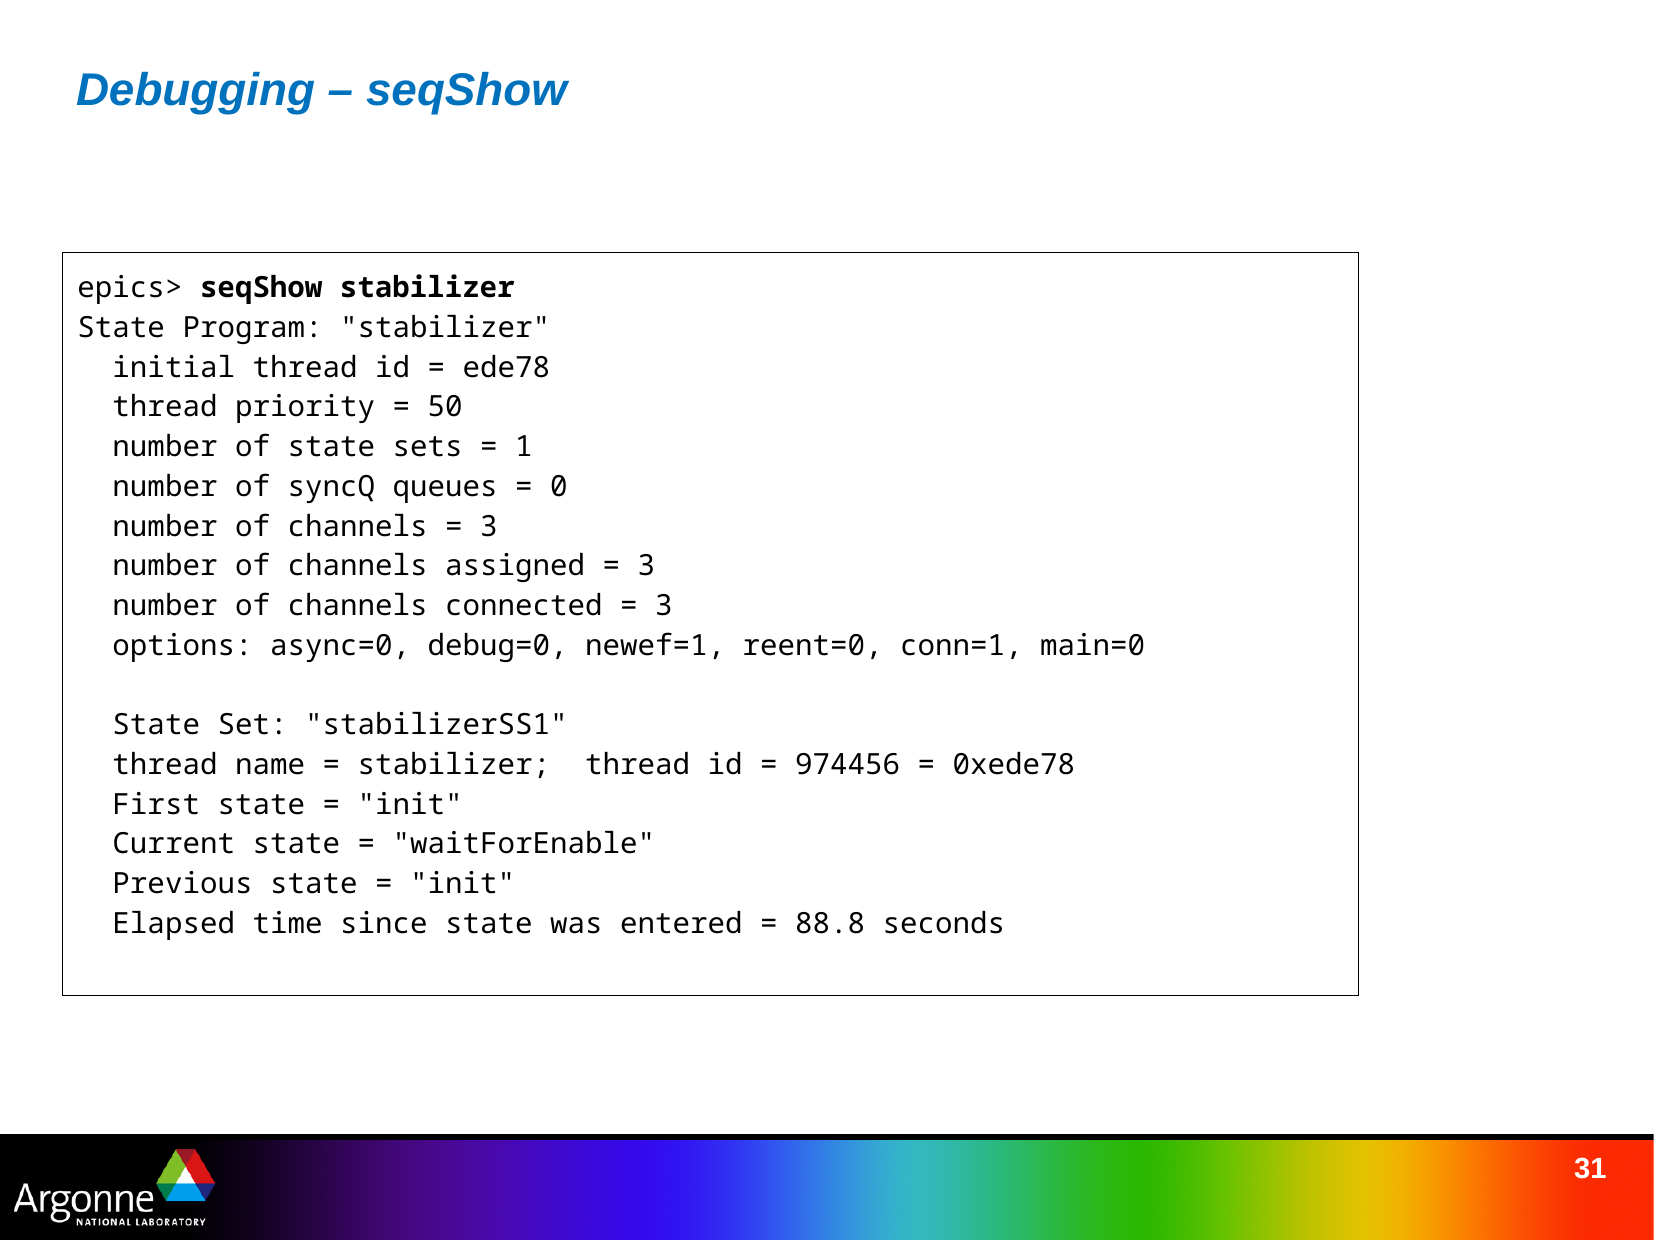

# Debugging – seqShow
epics> seqShow stabilizer
State Program: "stabilizer"
 initial thread id = ede78
 thread priority = 50
 number of state sets = 1
 number of syncQ queues = 0
 number of channels = 3
 number of channels assigned = 3
 number of channels connected = 3
 options: async=0, debug=0, newef=1, reent=0, conn=1, main=0
 State Set: "stabilizerSS1"
 thread name = stabilizer; thread id = 974456 = 0xede78
 First state = "init"
 Current state = "waitForEnable"
 Previous state = "init"
 Elapsed time since state was entered = 88.8 seconds
31